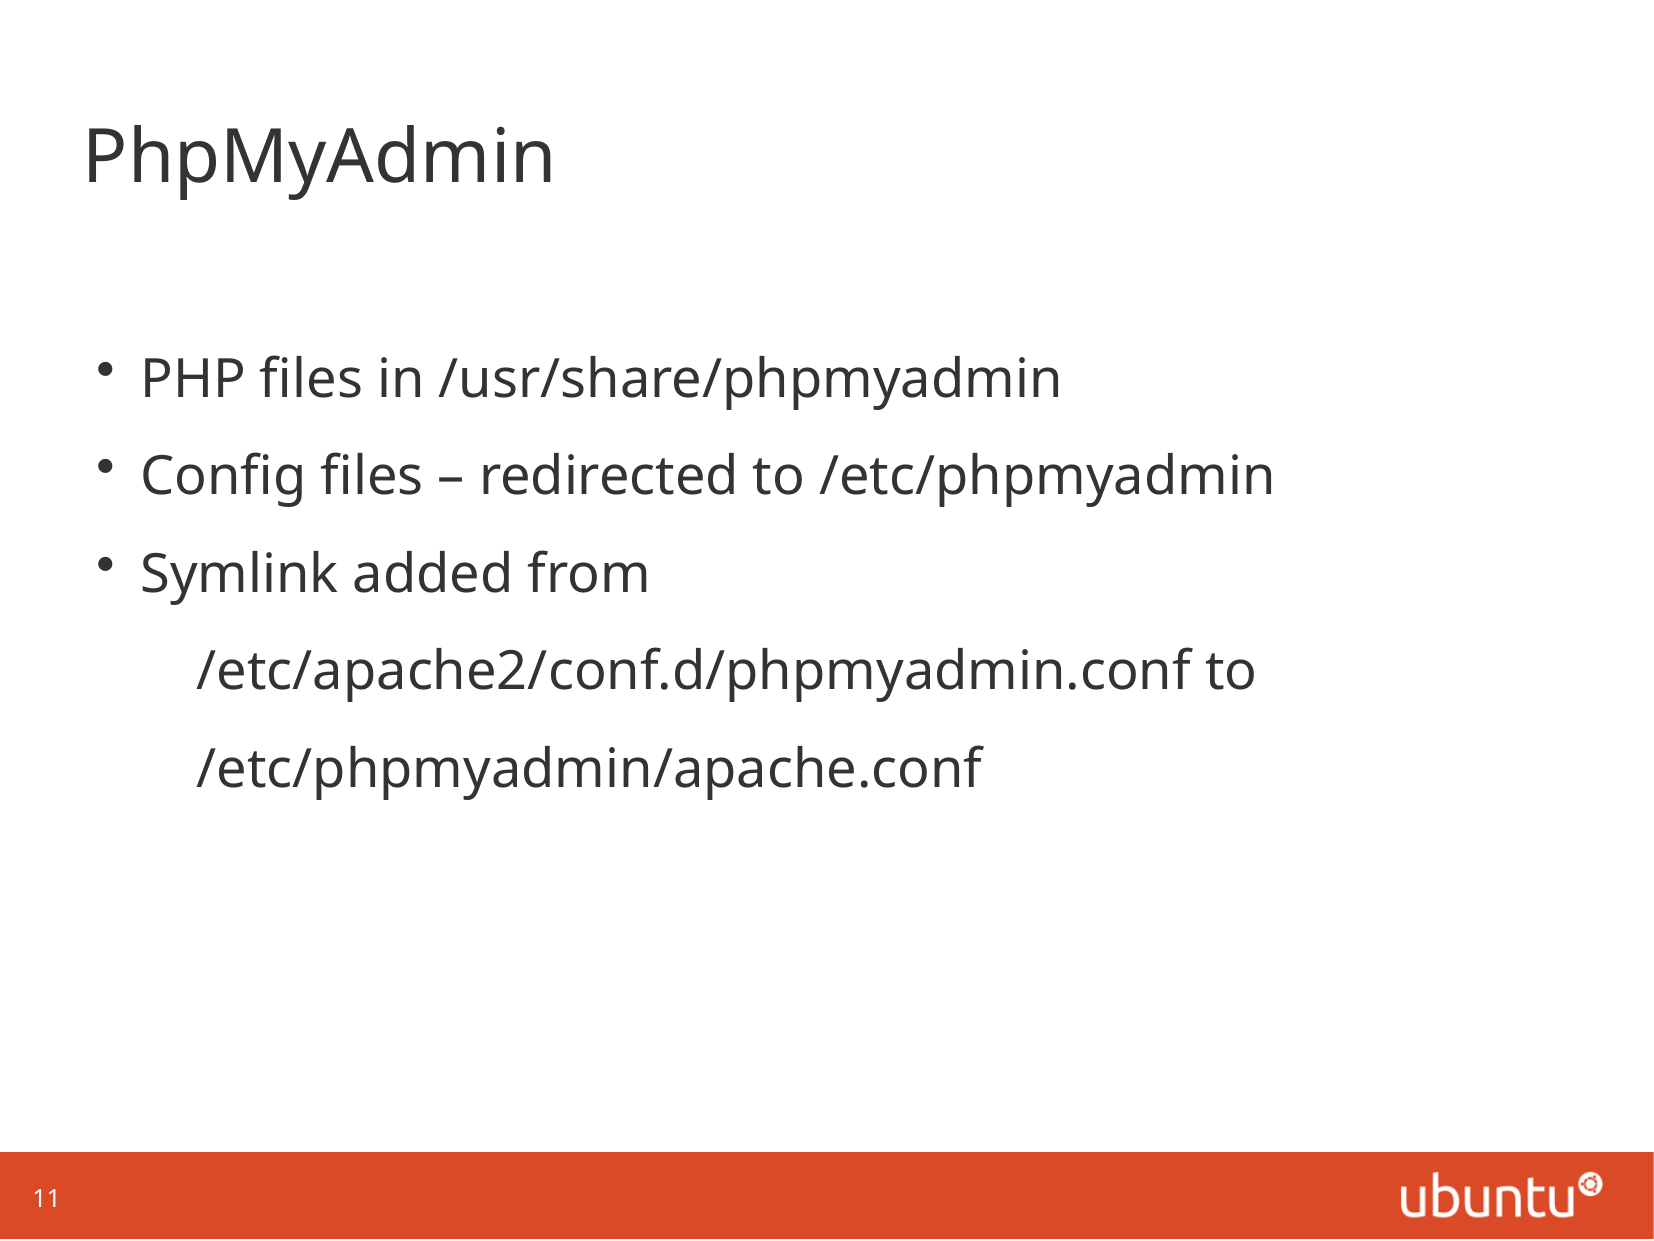

# PhpMyAdmin
PHP files in /usr/share/phpmyadmin
Config files – redirected to /etc/phpmyadmin
Symlink added from /etc/apache2/conf.d/phpmyadmin.conf to /etc/phpmyadmin/apache.conf